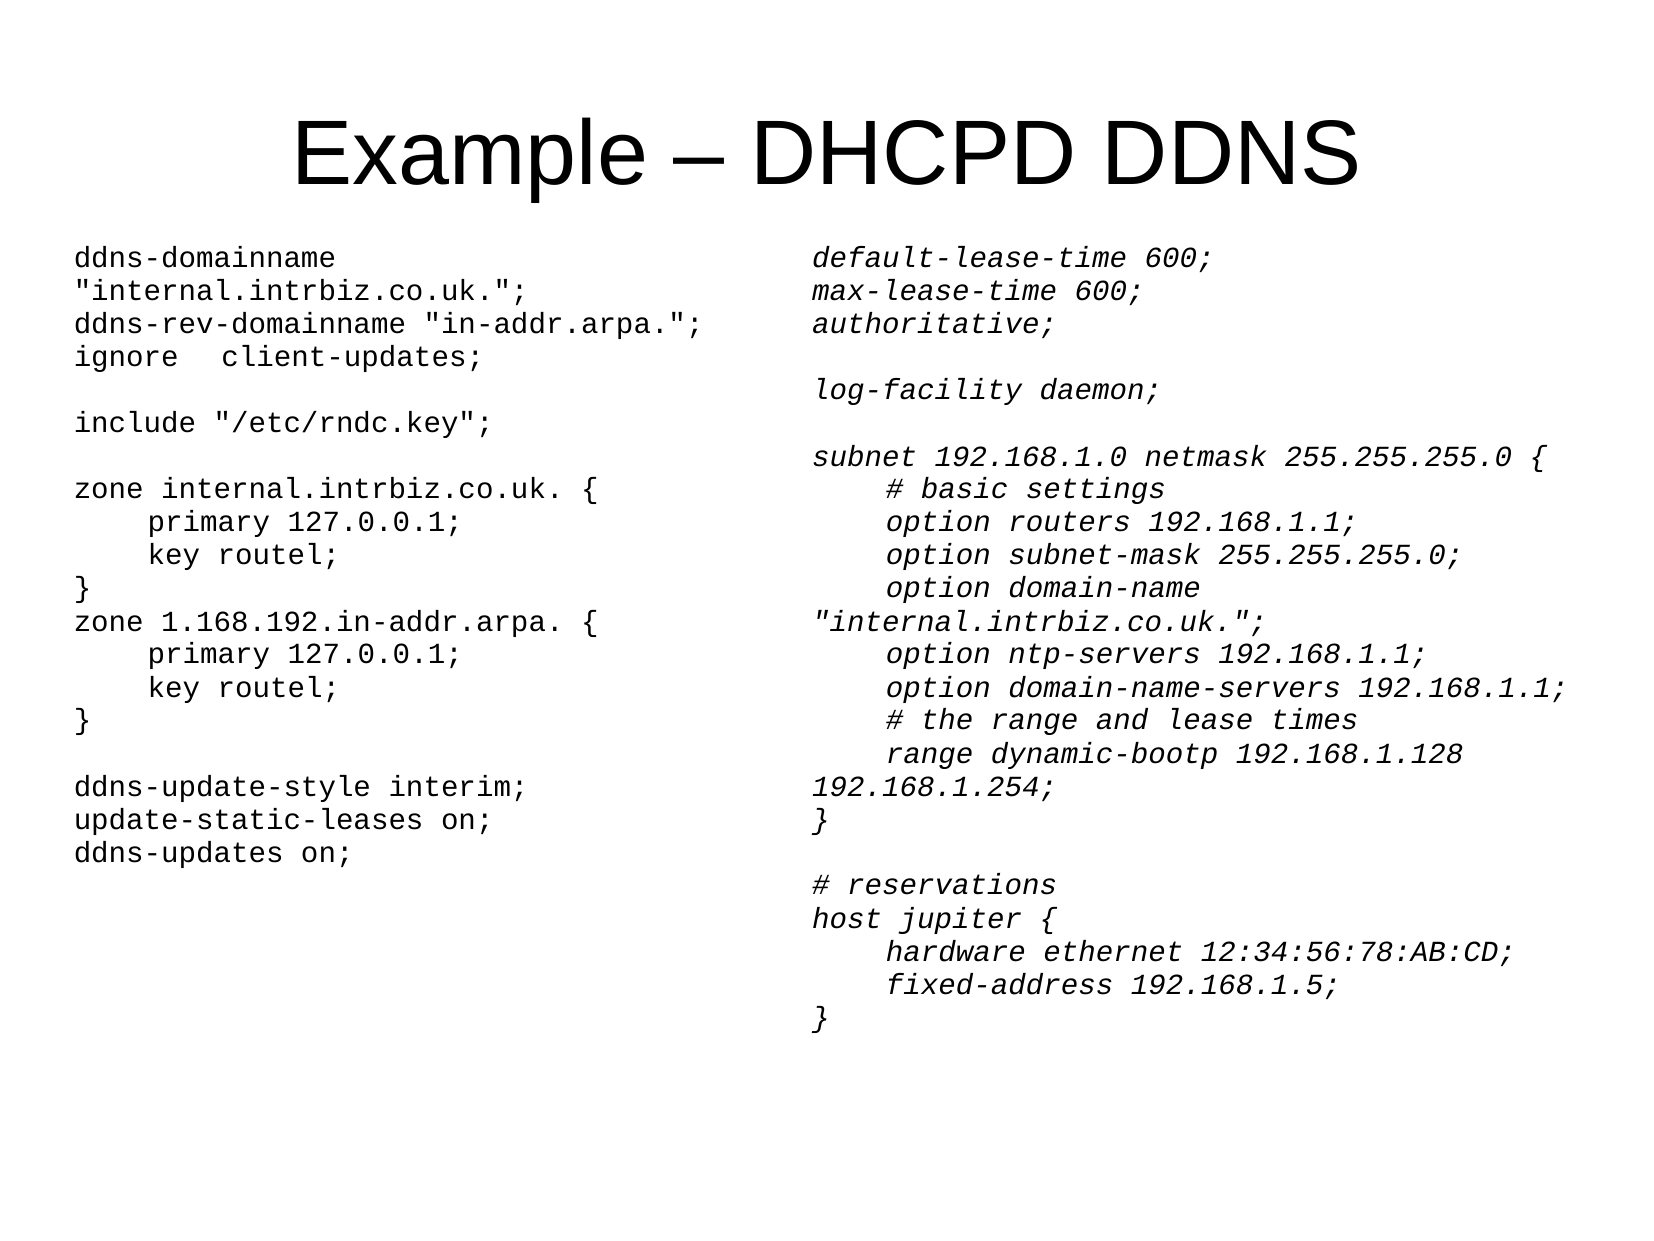

# Example – DHCPD DDNS
ddns-domainname "internal.intrbiz.co.uk.";
ddns-rev-domainname "in-addr.arpa.";
ignore	client-updates;
include "/etc/rndc.key";
zone internal.intrbiz.co.uk. {
	primary 127.0.0.1;
	key routel;
}
zone 1.168.192.in-addr.arpa. {
	primary 127.0.0.1;
	key routel;
}
ddns-update-style interim;
update-static-leases on;
ddns-updates on;
default-lease-time 600;
max-lease-time 600;
authoritative;
log-facility daemon;
subnet 192.168.1.0 netmask 255.255.255.0 {
	# basic settings
	option routers 192.168.1.1;
	option subnet-mask 255.255.255.0;
	option domain-name "internal.intrbiz.co.uk.";
	option ntp-servers 192.168.1.1;
	option domain-name-servers 192.168.1.1;
	# the range and lease times
	range dynamic-bootp 192.168.1.128 192.168.1.254;
}
# reservations
host jupiter {
	hardware ethernet 12:34:56:78:AB:CD;
	fixed-address 192.168.1.5;
}